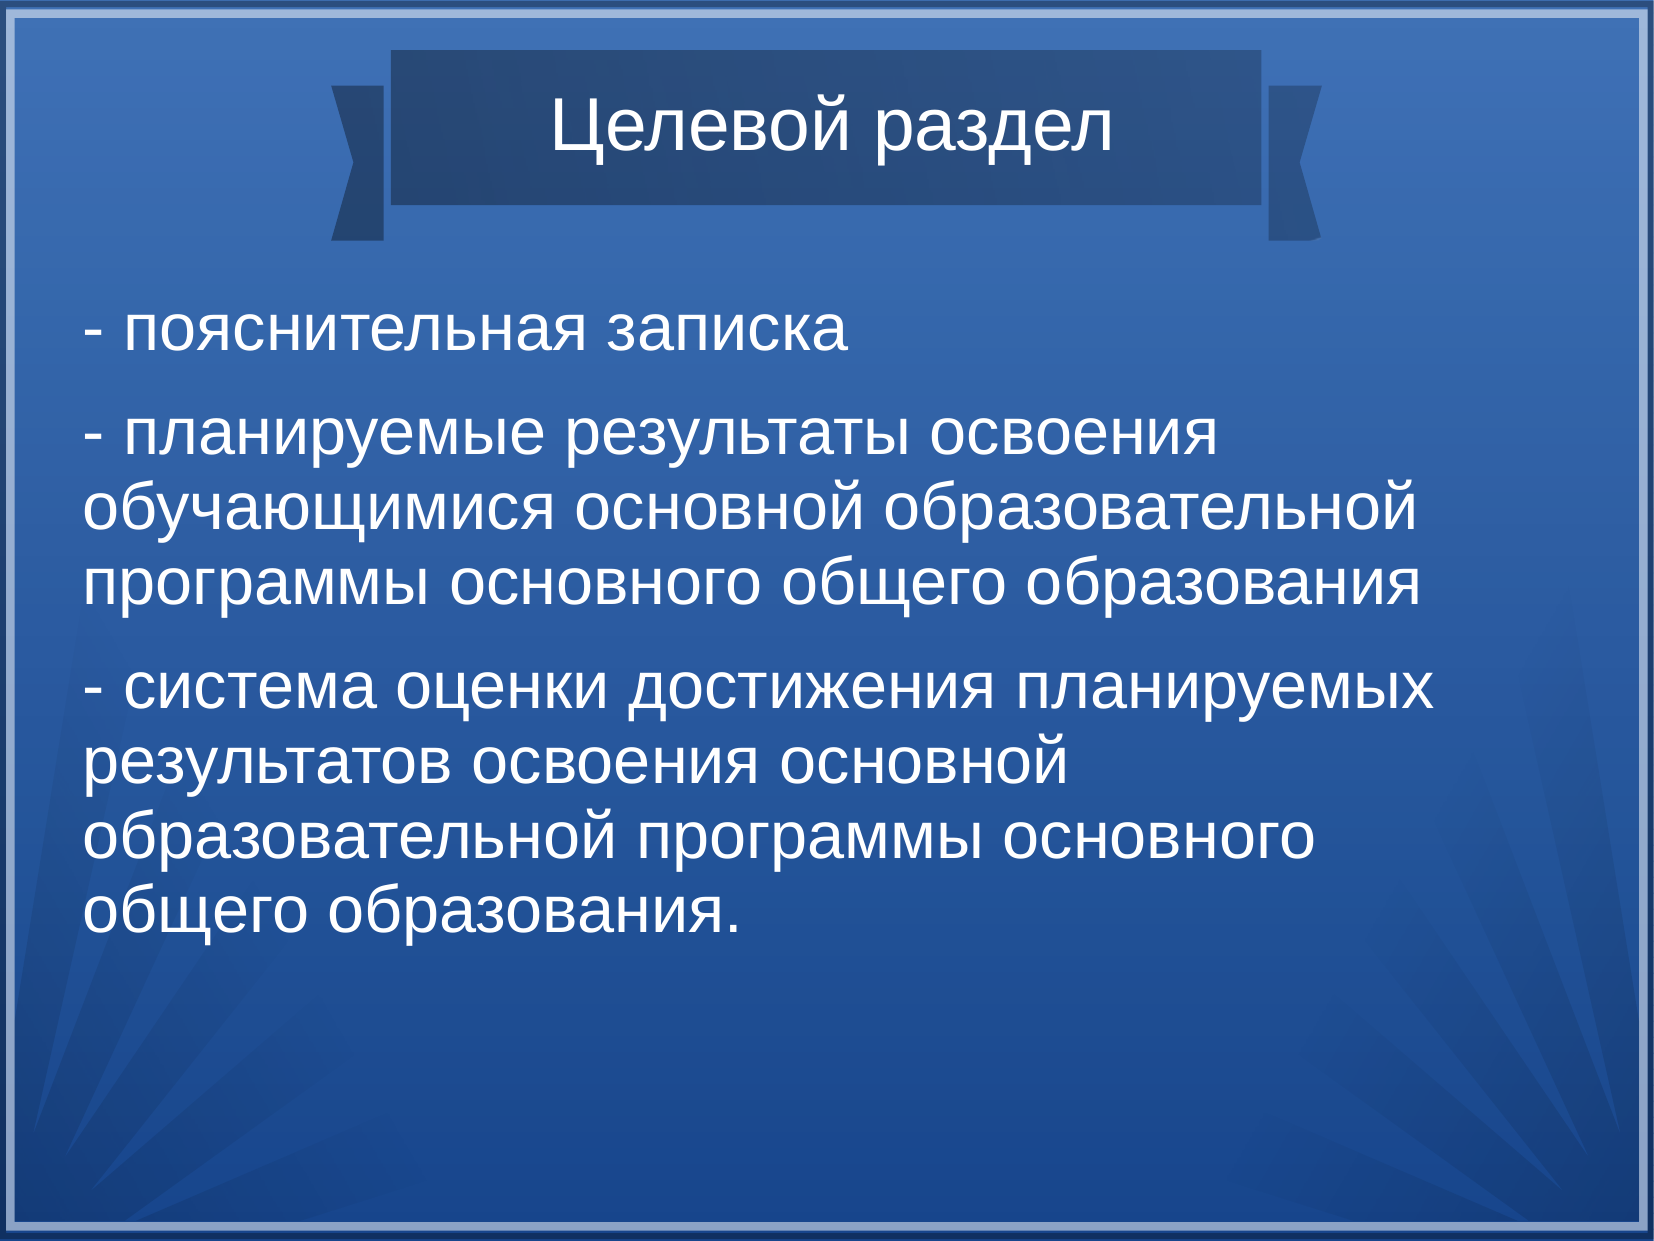

# Целевой раздел
- пояснительная записка
- планируемые результаты освоения обучающимися основной образовательной программы основного общего образования
- система оценки достижения планируемых результатов освоения основной образовательной программы основного общего образования.